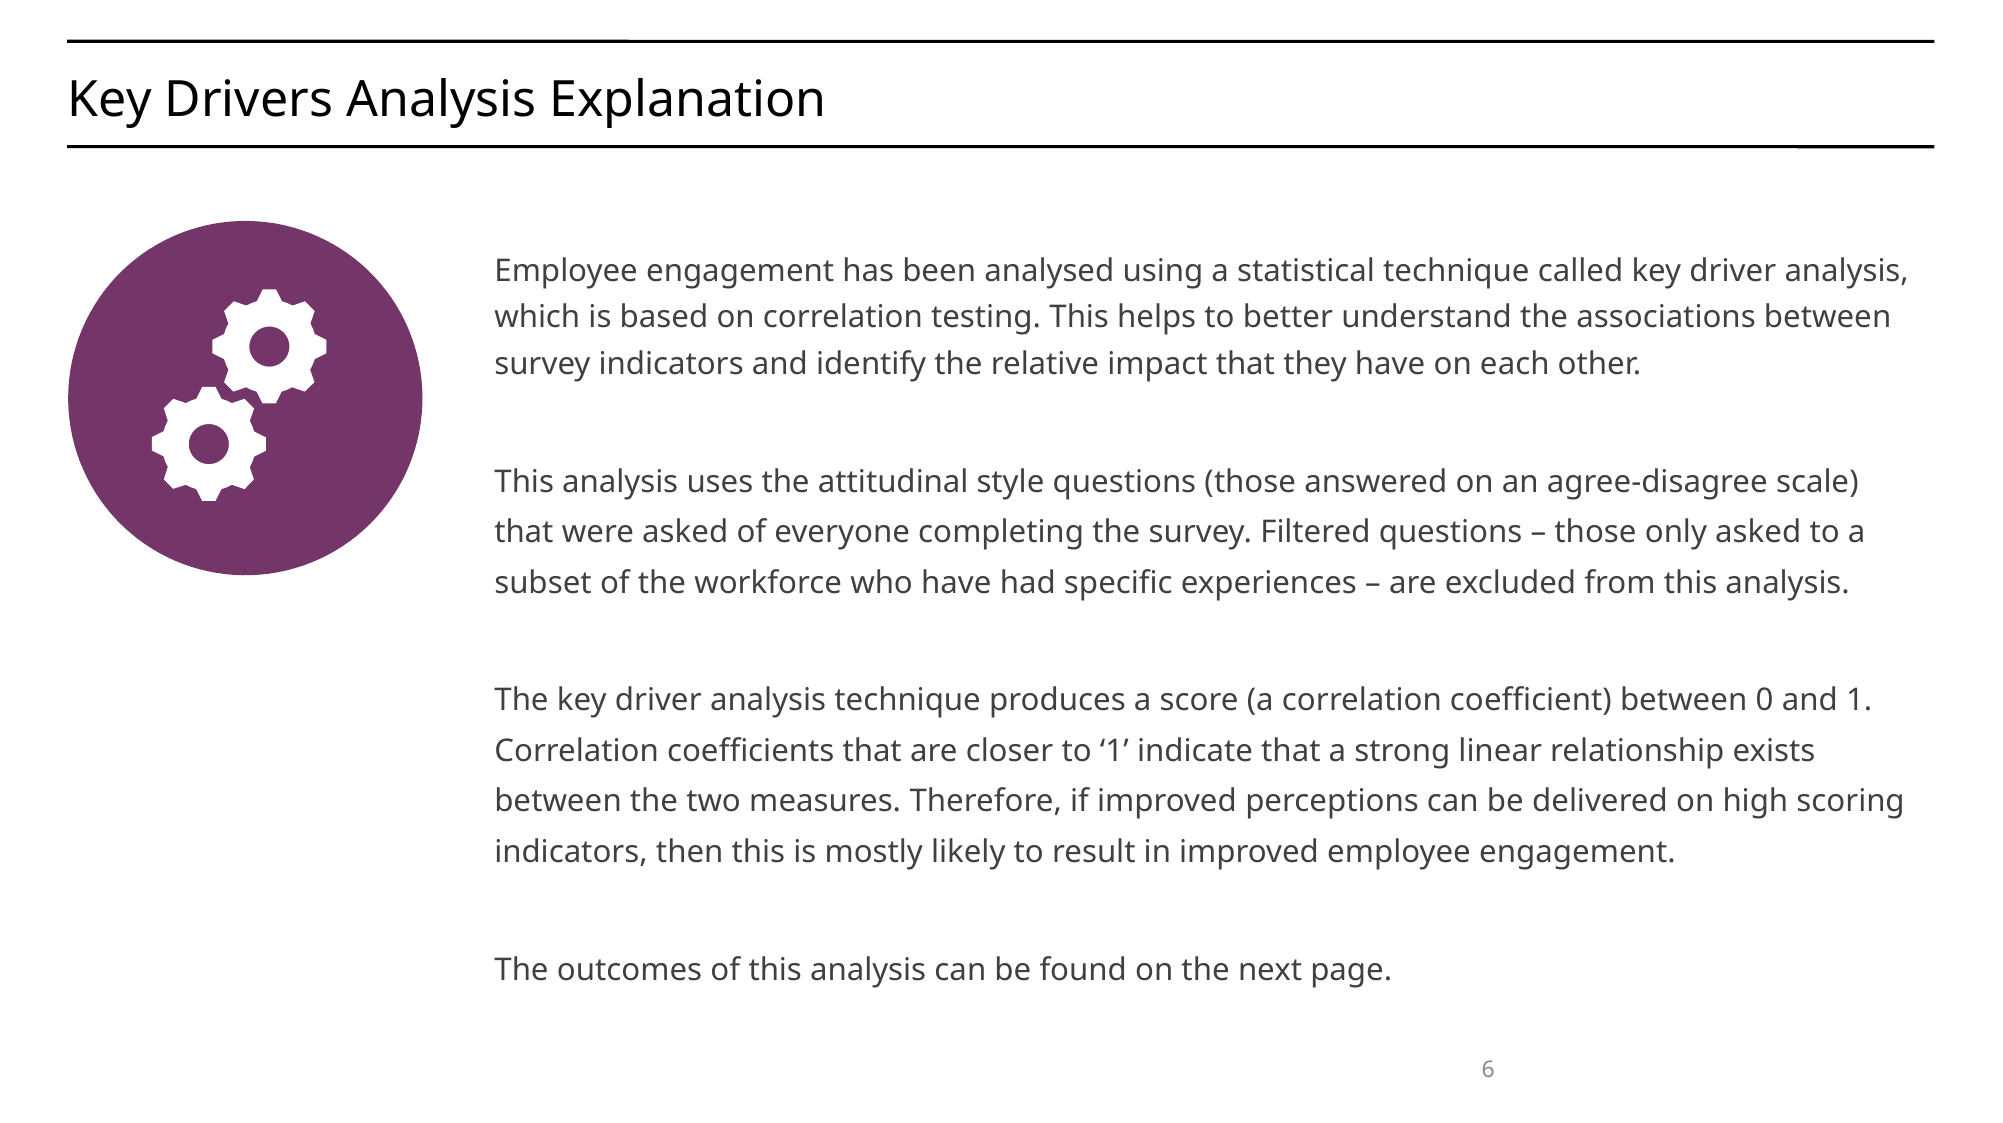

# Key Drivers Analysis Explanation
Employee engagement has been analysed using a statistical technique called key driver analysis, which is based on correlation testing. This helps to better understand the associations between survey indicators and identify the relative impact that they have on each other.
This analysis uses the attitudinal style questions (those answered on an agree-disagree scale) that were asked of everyone completing the survey. Filtered questions – those only asked to a subset of the workforce who have had specific experiences – are excluded from this analysis.
The key driver analysis technique produces a score (a correlation coefficient) between 0 and 1. Correlation coefficients that are closer to ‘1’ indicate that a strong linear relationship exists between the two measures. Therefore, if improved perceptions can be delivered on high scoring indicators, then this is mostly likely to result in improved employee engagement.
The outcomes of this analysis can be found on the next page.